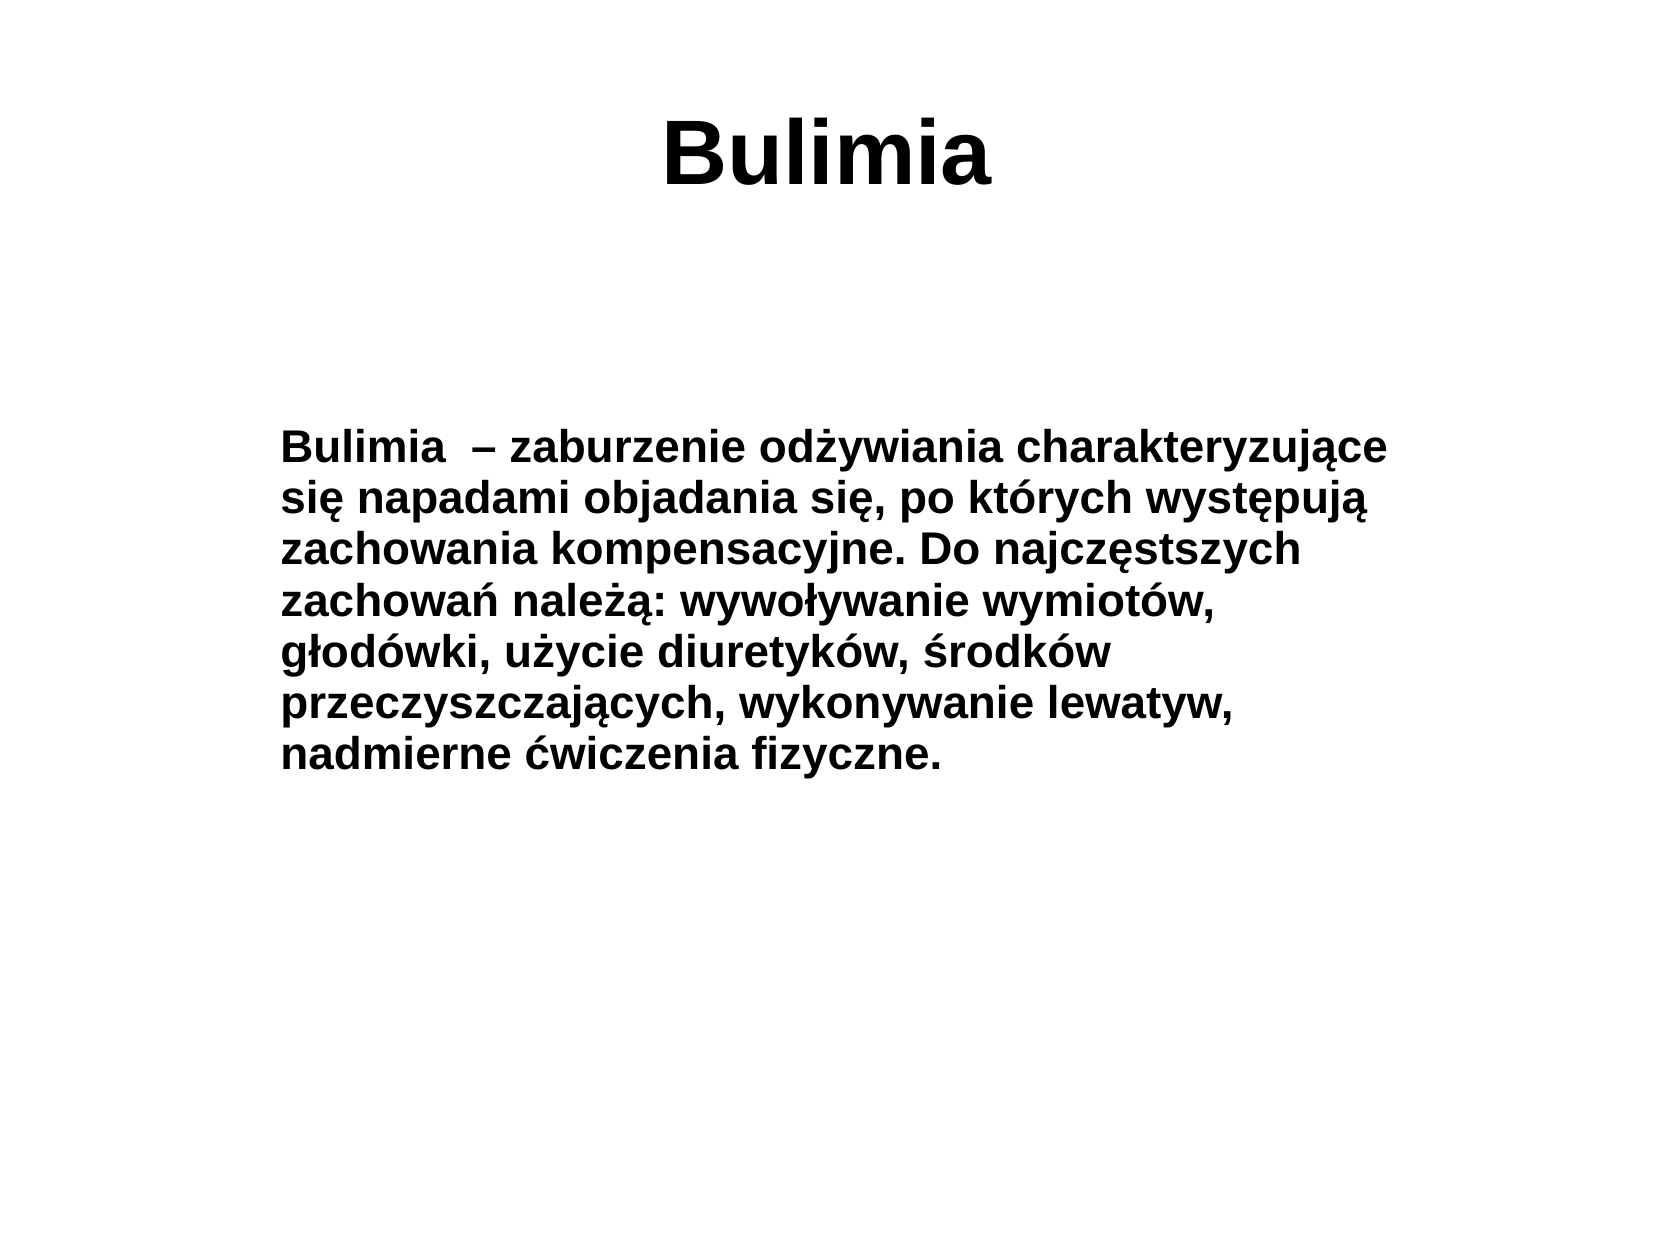

# Bulimia
Bulimia – zaburzenie odżywiania charakteryzujące się napadami objadania się, po których występują zachowania kompensacyjne. Do najczęstszych zachowań należą: wywoływanie wymiotów, głodówki, użycie diuretyków, środków przeczyszczających, wykonywanie lewatyw, nadmierne ćwiczenia fizyczne.